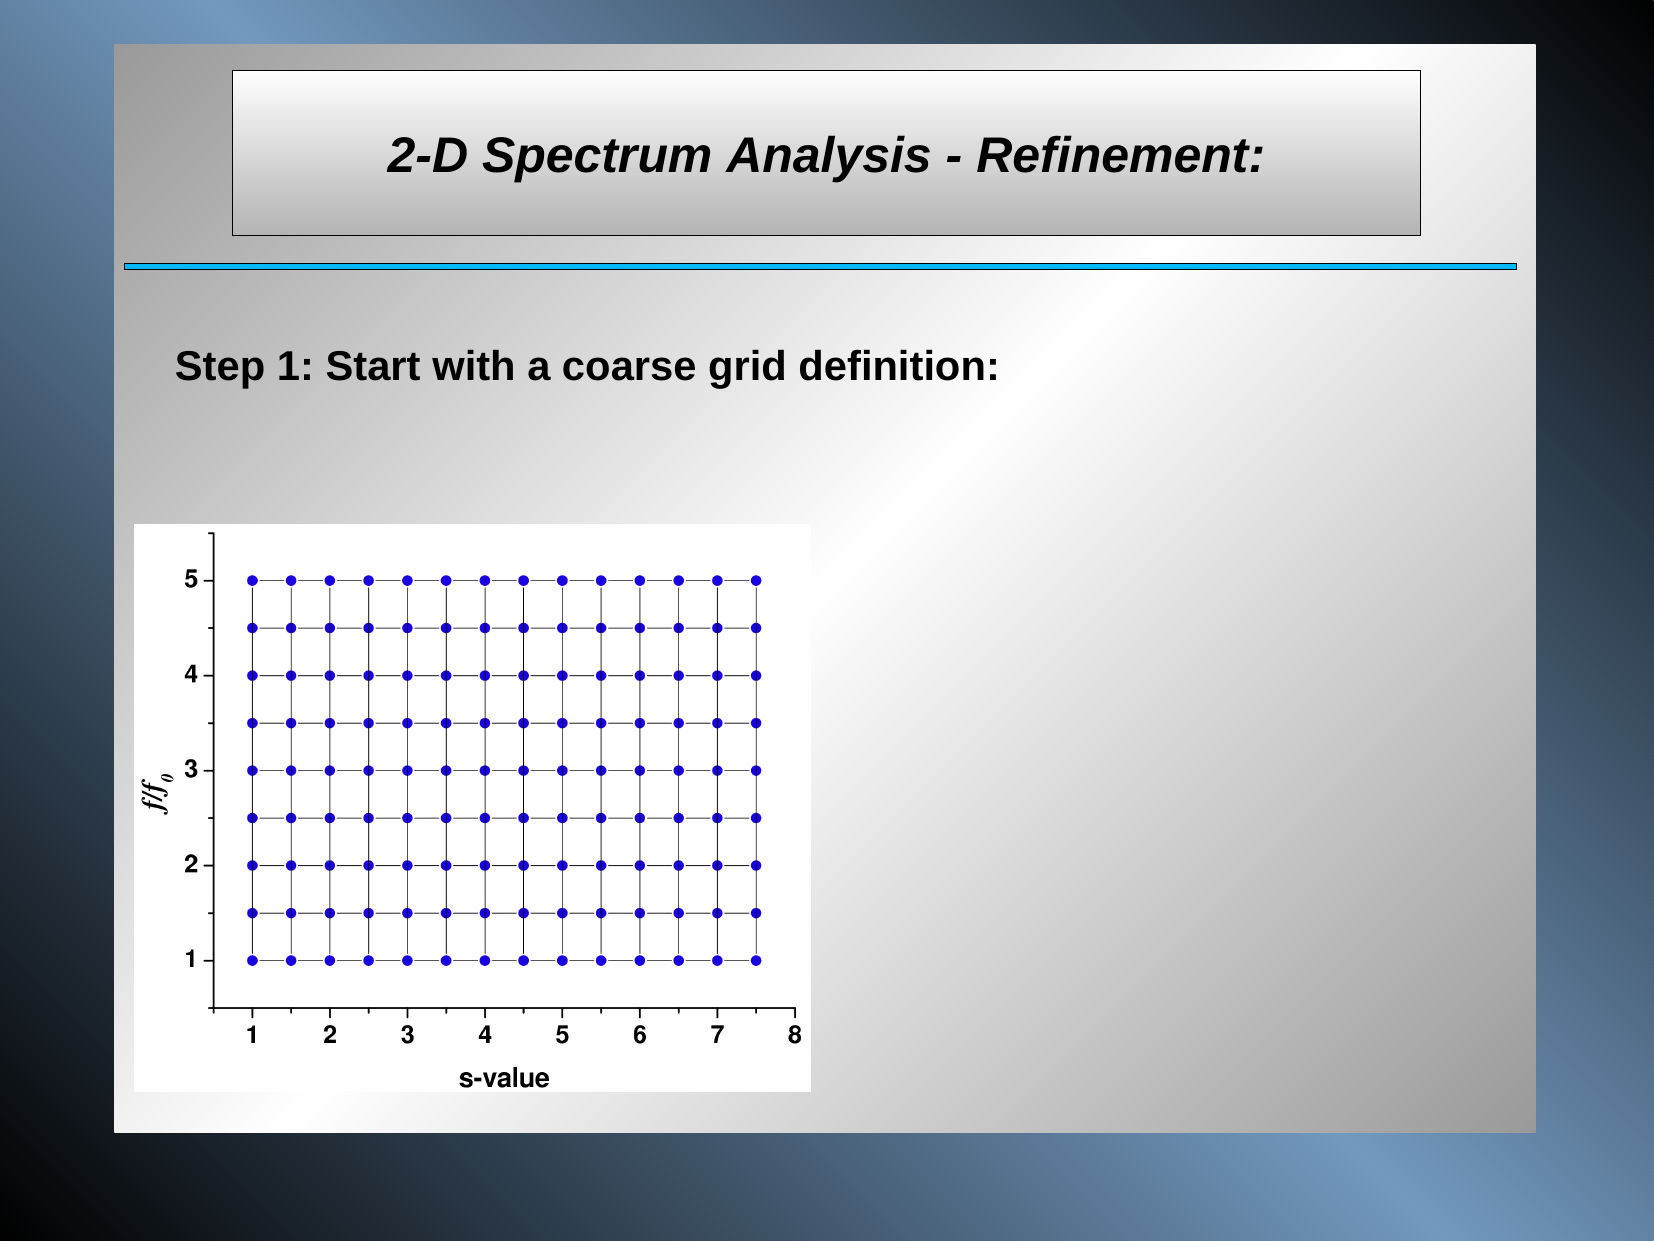

2-D Spectrum Analysis - Refinement:
Step 1: Start with a coarse grid definition: